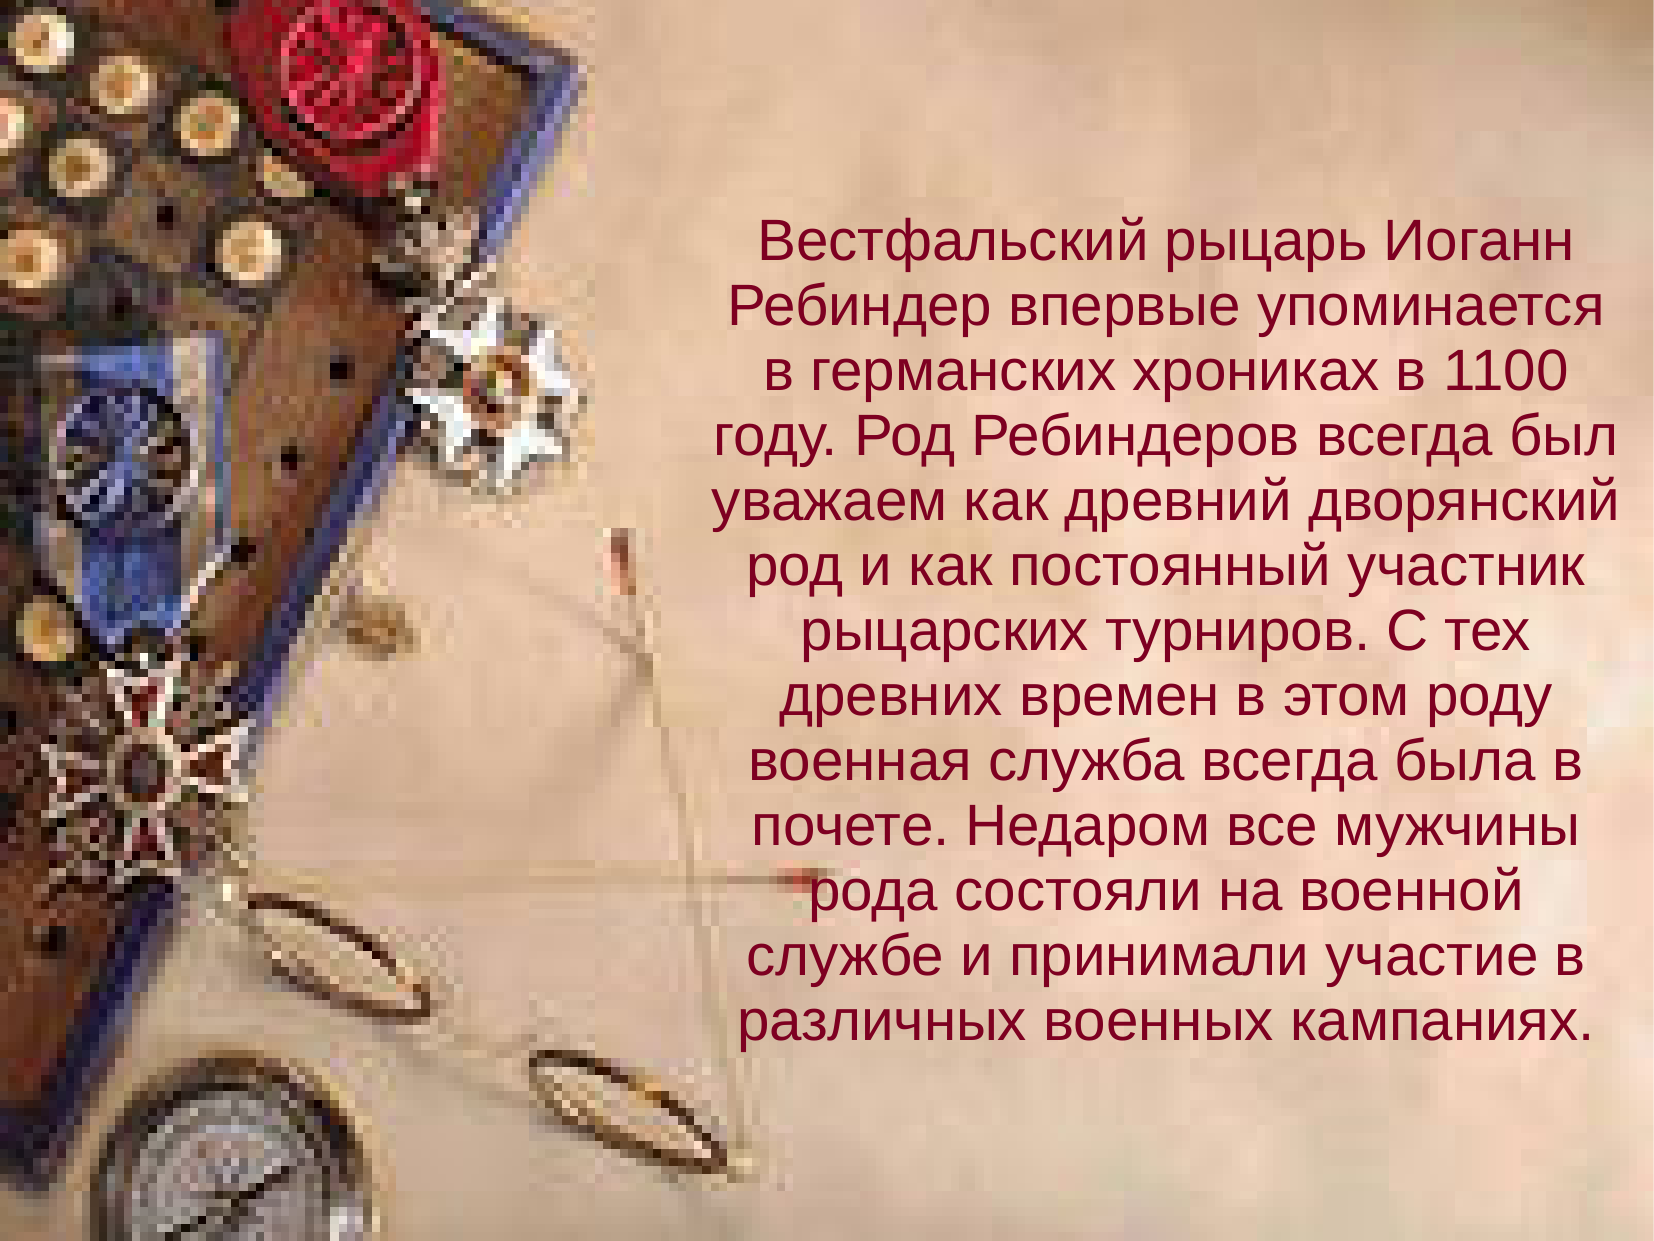

# Вестфальский рыцарь Иоганн Ребиндер впервые упоминается в германских хрониках в 1100 году. Род Ребиндеров всегда был уважаем как древний дворянский род и как постоянный участник рыцарских турниров. С тех древних времен в этом роду военная служба всегда была в почете. Недаром все мужчины рода состояли на военной службе и принимали участие в различных военных кампаниях.